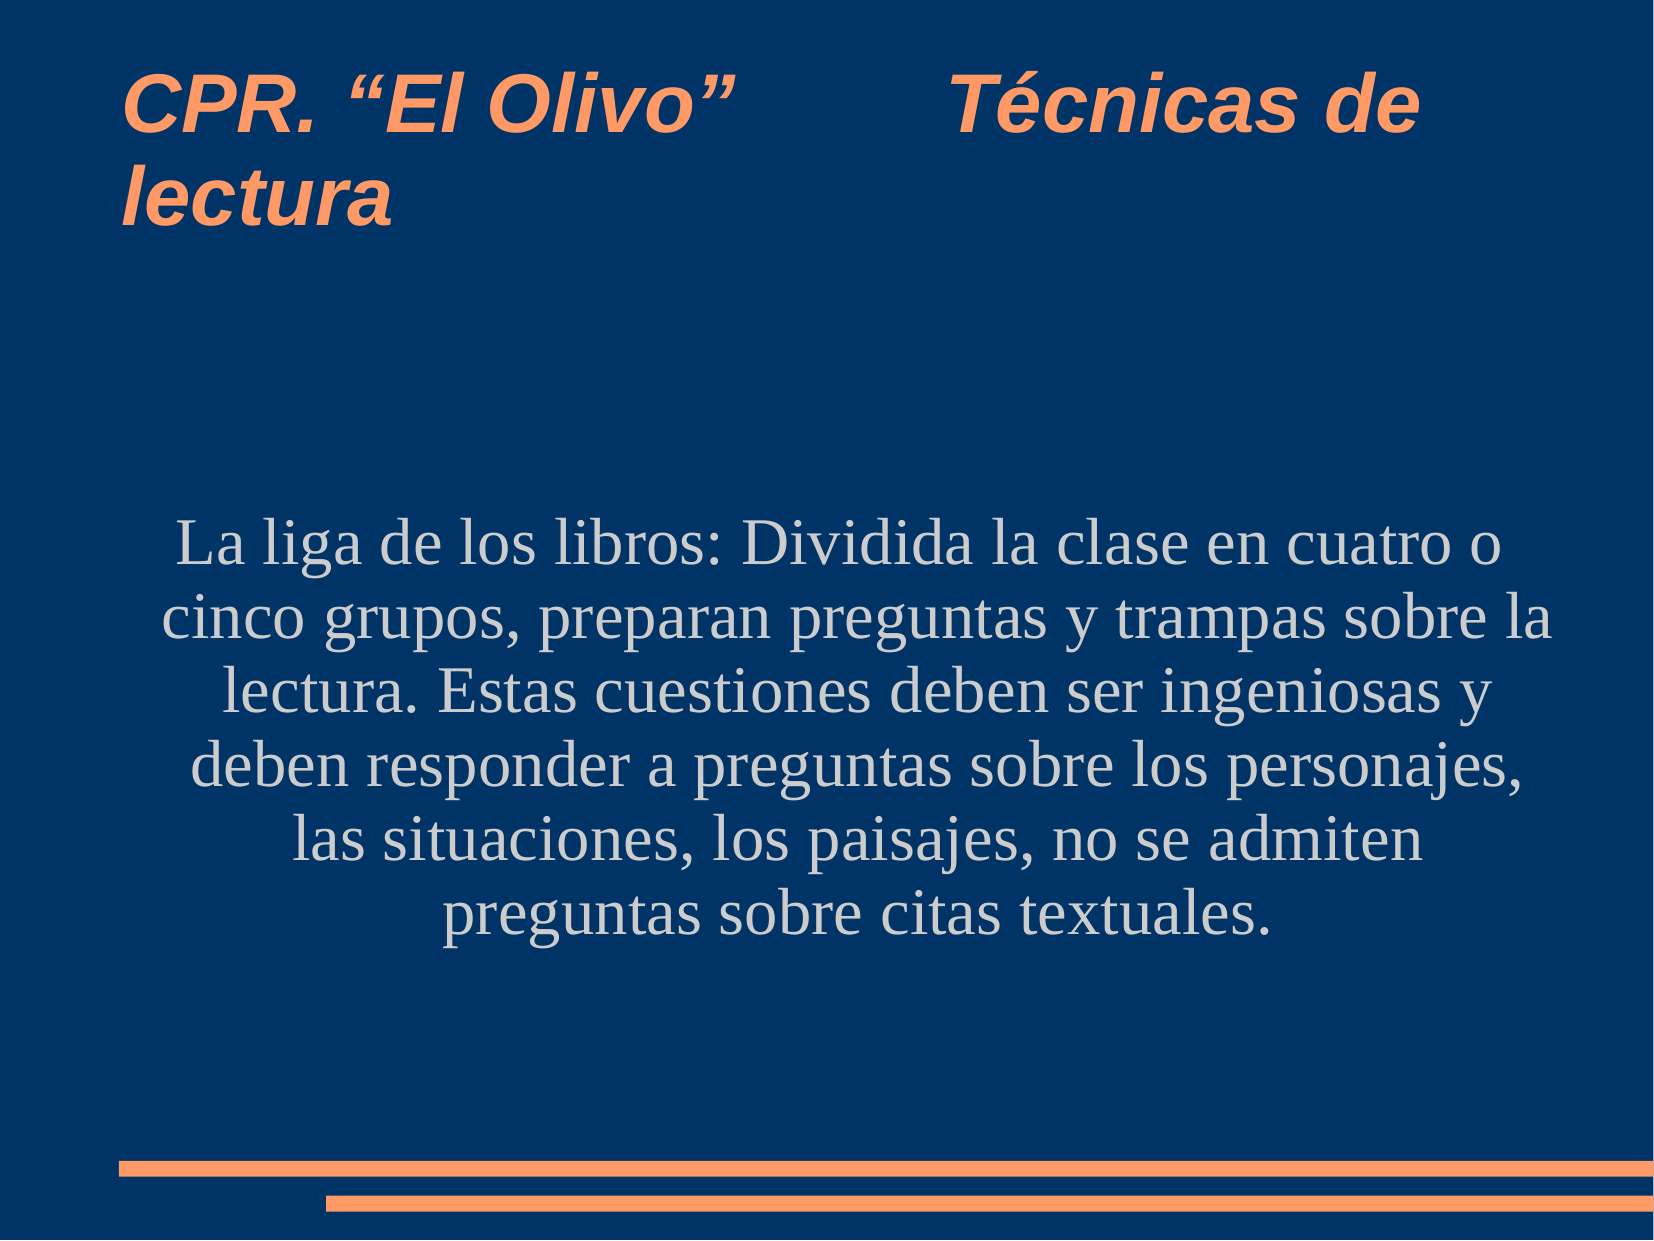

# CPR. “El Olivo” Técnicas de lectura
La liga de los libros: Dividida la clase en cuatro o cinco grupos, preparan preguntas y trampas sobre la lectura. Estas cuestiones deben ser ingeniosas y deben responder a preguntas sobre los personajes, las situaciones, los paisajes, no se admiten preguntas sobre citas textuales.